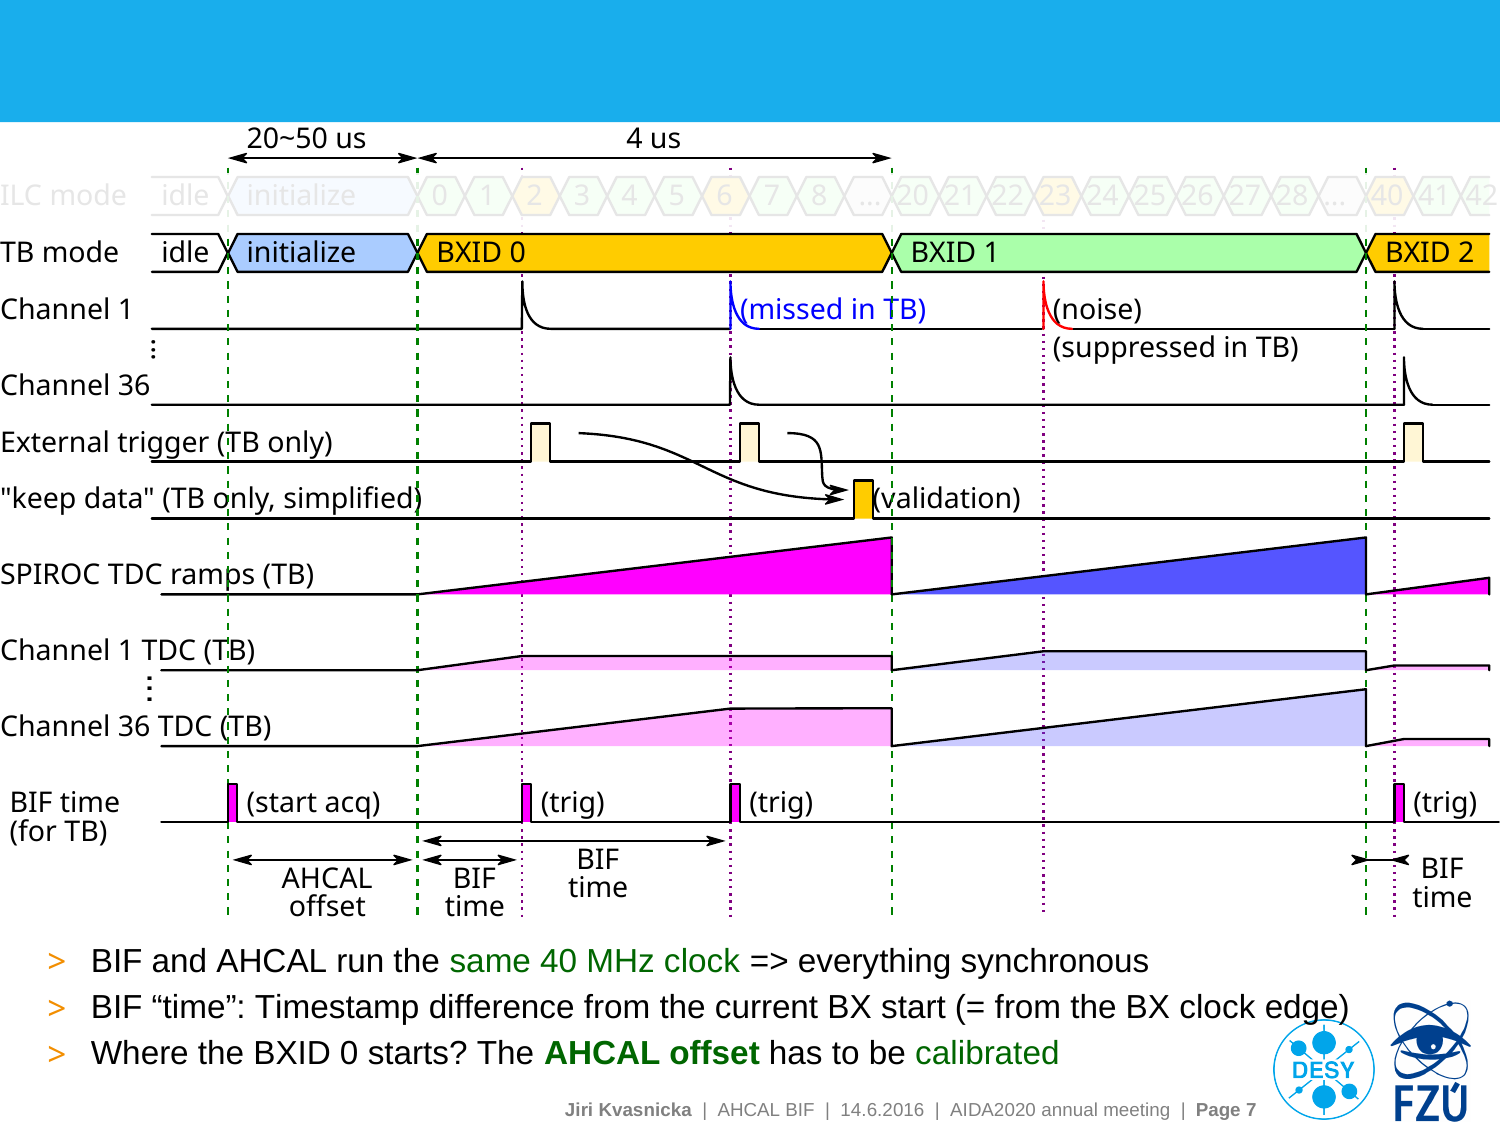

#
...
BIF and AHCAL run the same 40 MHz clock => everything synchronous
BIF “time”: Timestamp difference from the current BX start (= from the BX clock edge)
Where the BXID 0 starts? The AHCAL offset has to be calibrated